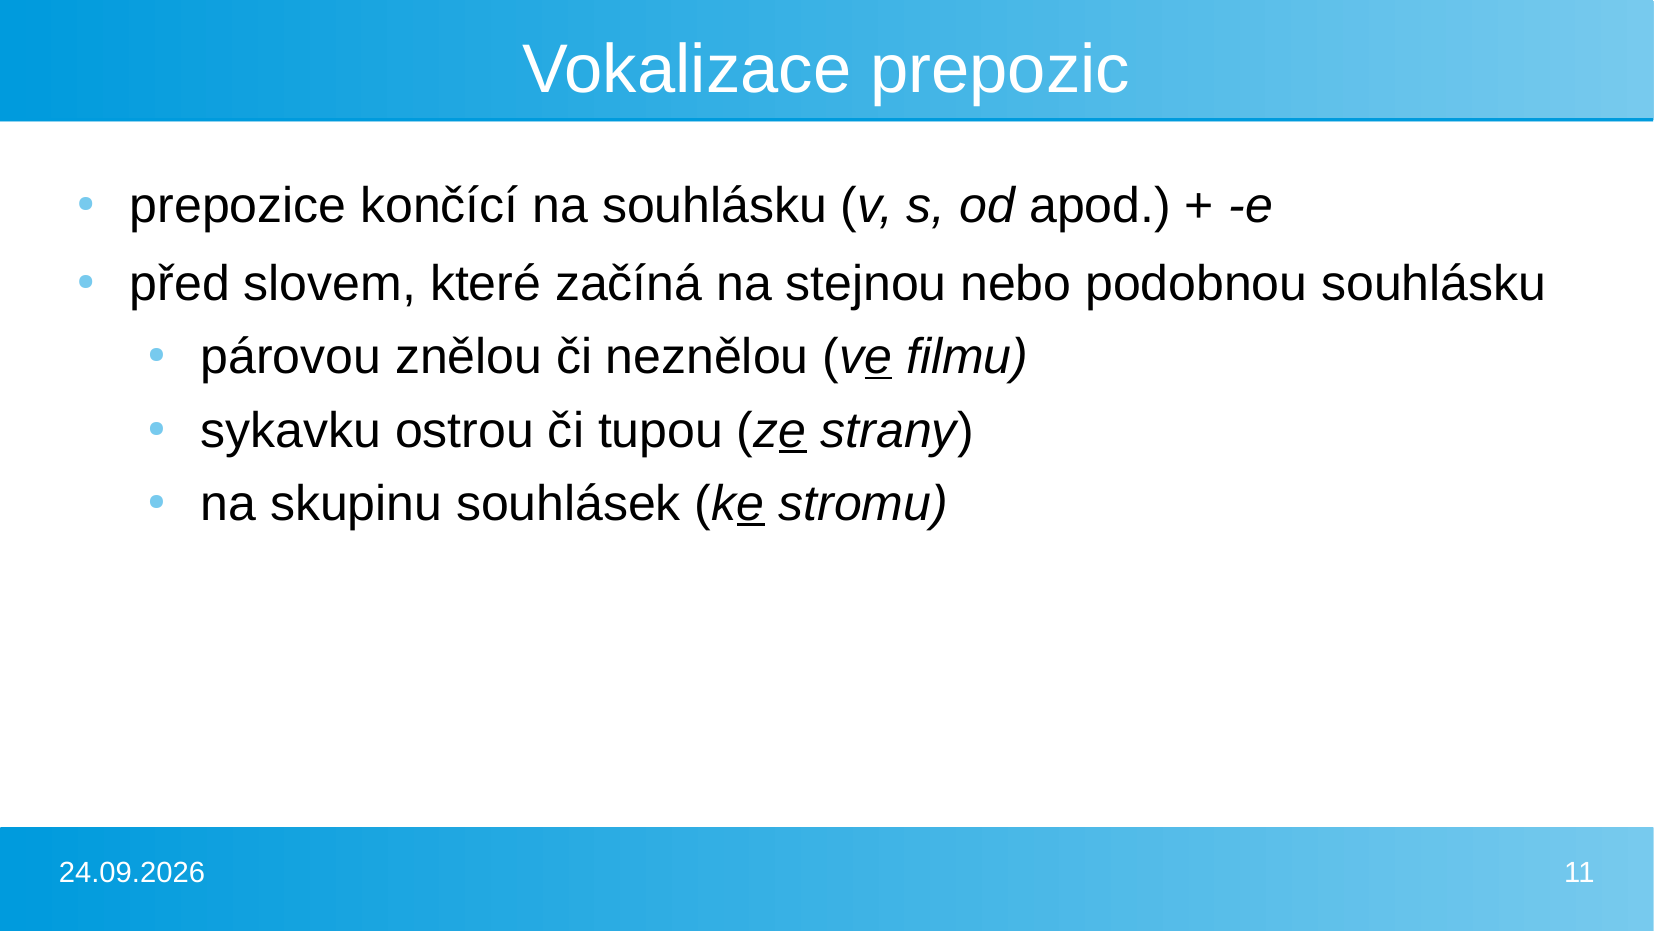

# Vokalizace prepozic
prepozice končící na souhlásku (v, s, od apod.) + -e
před slovem, které začíná na stejnou nebo podobnou souhlásku
párovou znělou či neznělou (ve filmu)
sykavku ostrou či tupou (ze strany)
na skupinu souhlásek (ke stromu)
11